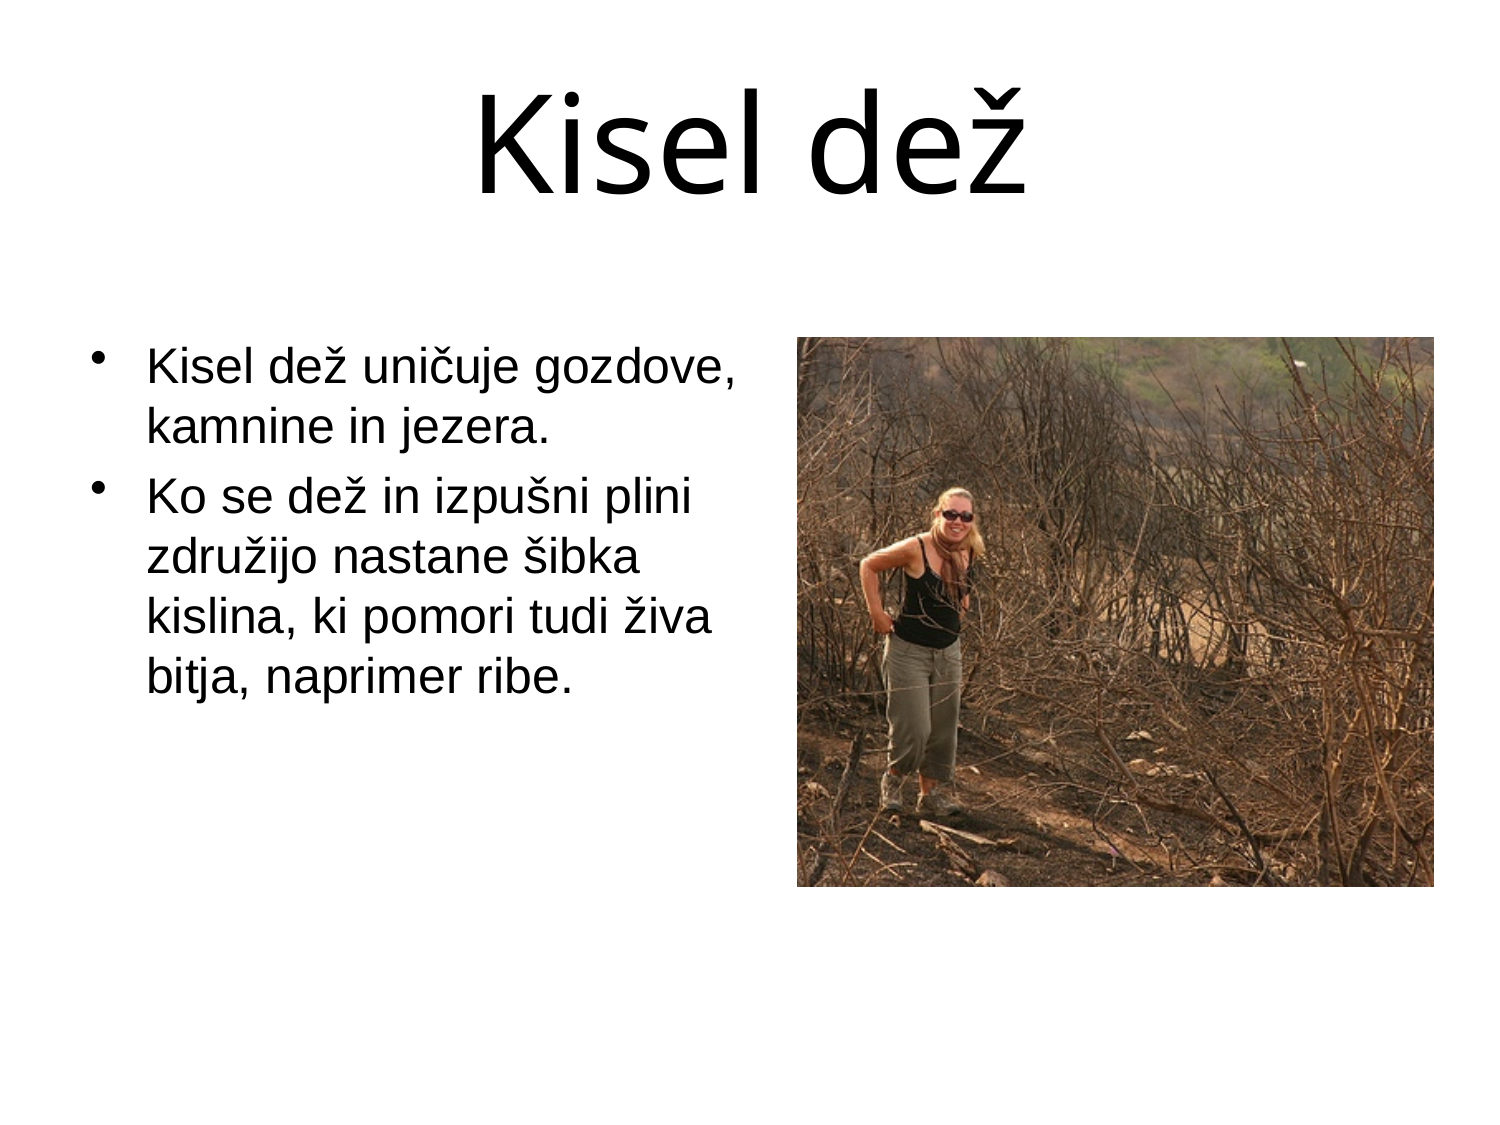

# Kisel dež
Kisel dež uničuje gozdove, kamnine in jezera.
Ko se dež in izpušni plini združijo nastane šibka kislina, ki pomori tudi živa bitja, naprimer ribe.